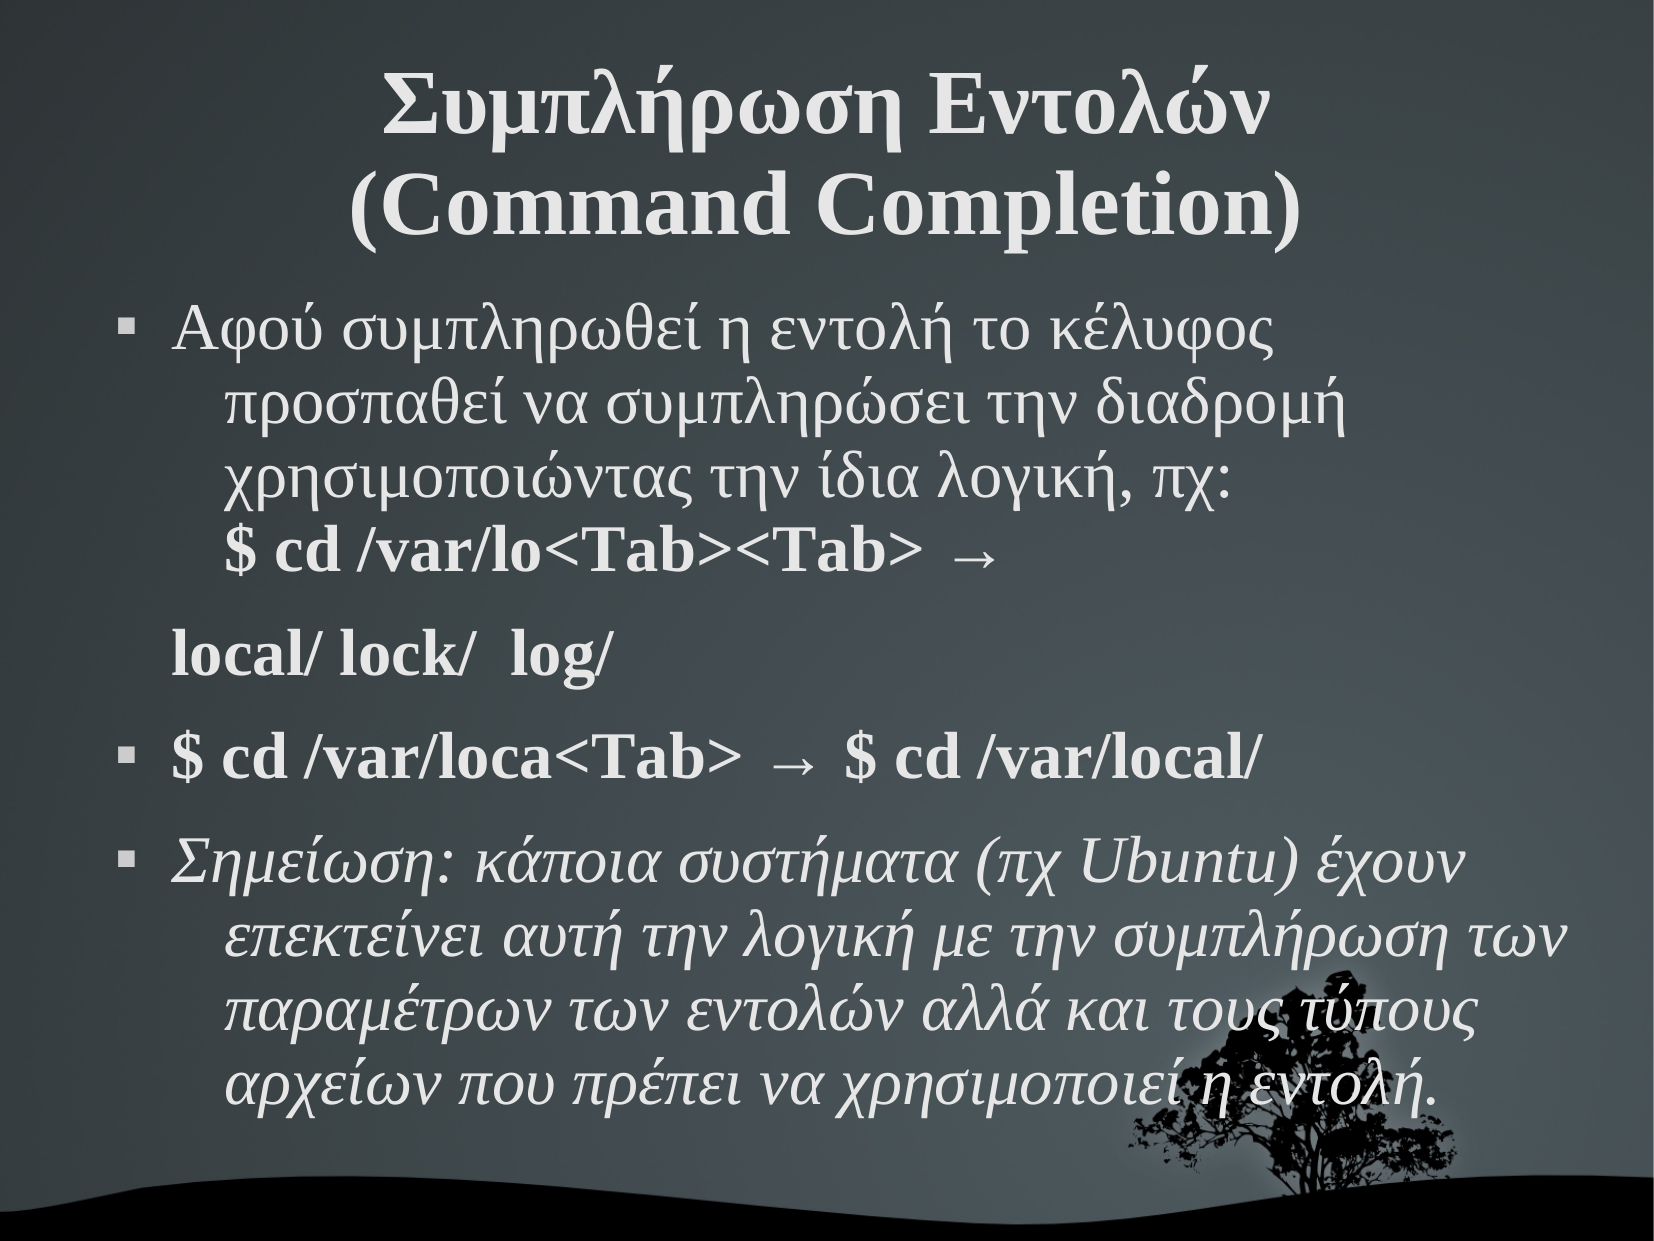

Συμπλήρωση Εντολών
(Command Completion)
# Αφού συμπληρωθεί η εντολή το κέλυφος προσπαθεί να συμπληρώσει την διαδρομή χρησιμοποιώντας την ίδια λογική, πχ: $ cd /var/lo<Tab><Tab> →
local/ lock/ log/
$ cd /var/loca<Tab> → $ cd /var/local/
Σημείωση: κάποια συστήματα (πχ Ubuntu) έχουν επεκτείνει αυτή την λογική με την συμπλήρωση των παραμέτρων των εντολών αλλά και τους τύπους αρχείων που πρέπει να χρησιμοποιεί η εντολή.